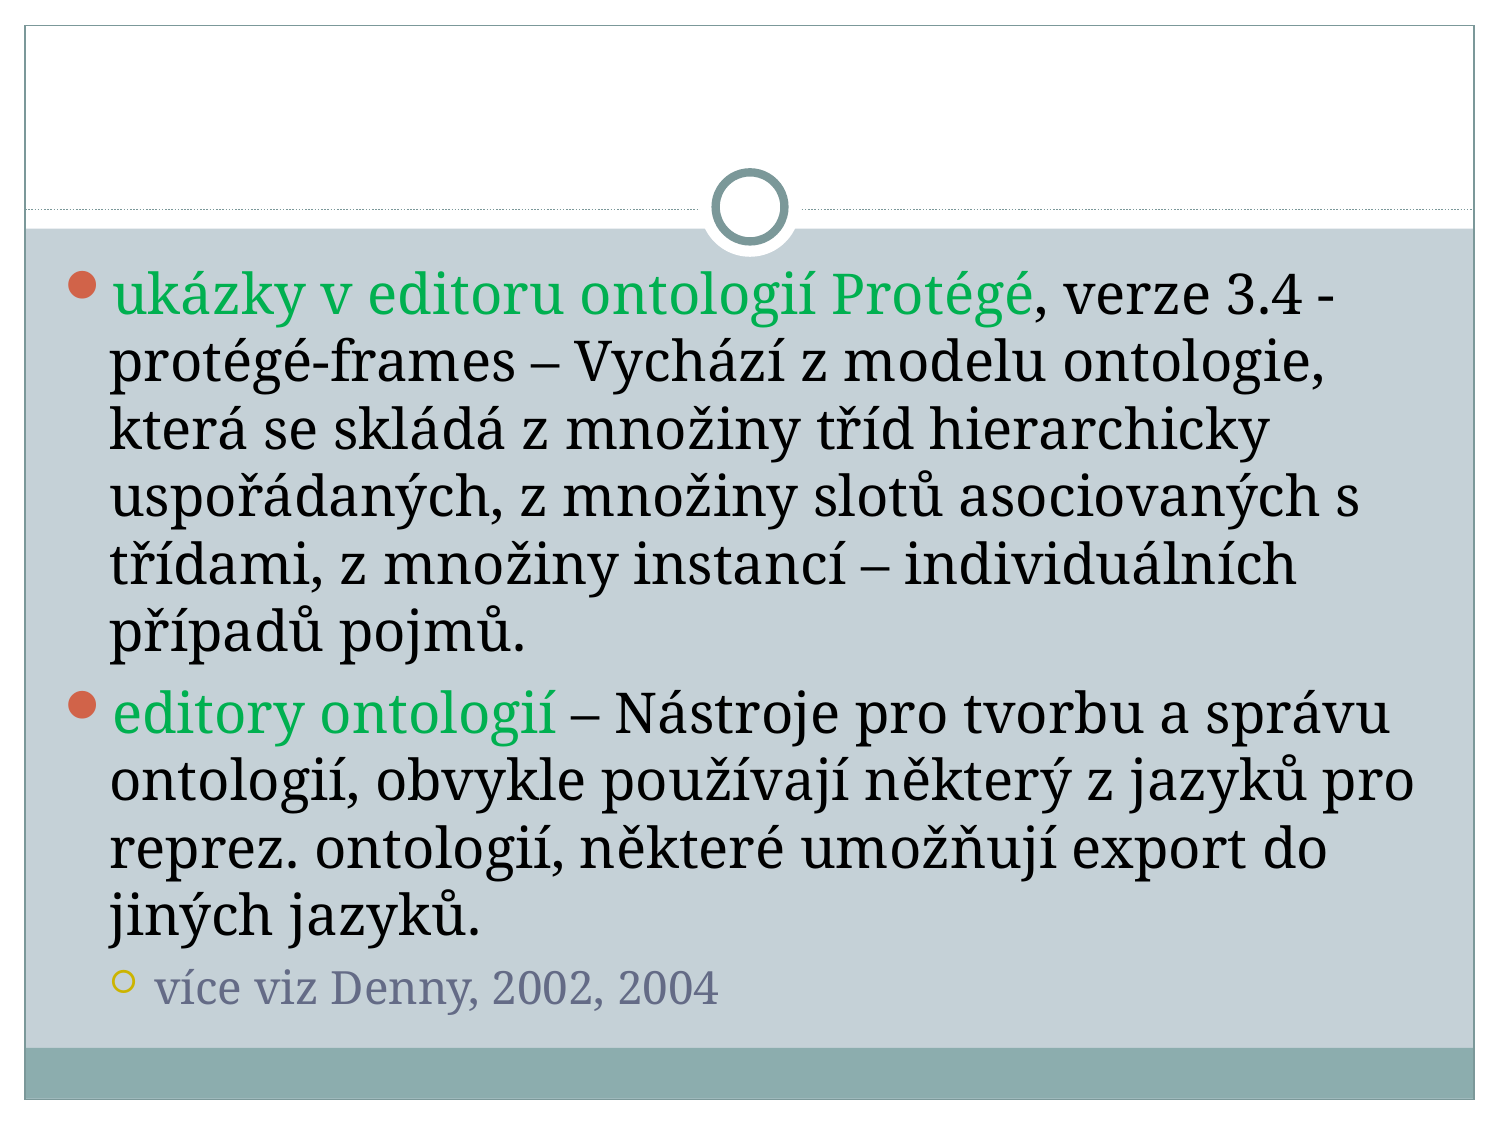

#
ukázky v editoru ontologií Protégé, verze 3.4 - protégé-frames – Vychází z modelu ontologie, která se skládá z množiny tříd hierarchicky uspořádaných, z množiny slotů asociovaných s třídami, z množiny instancí – individuálních případů pojmů.
editory ontologií – Nástroje pro tvorbu a správu ontologií, obvykle používají některý z jazyků pro reprez. ontologií, některé umožňují export do jiných jazyků.
více viz Denny, 2002, 2004